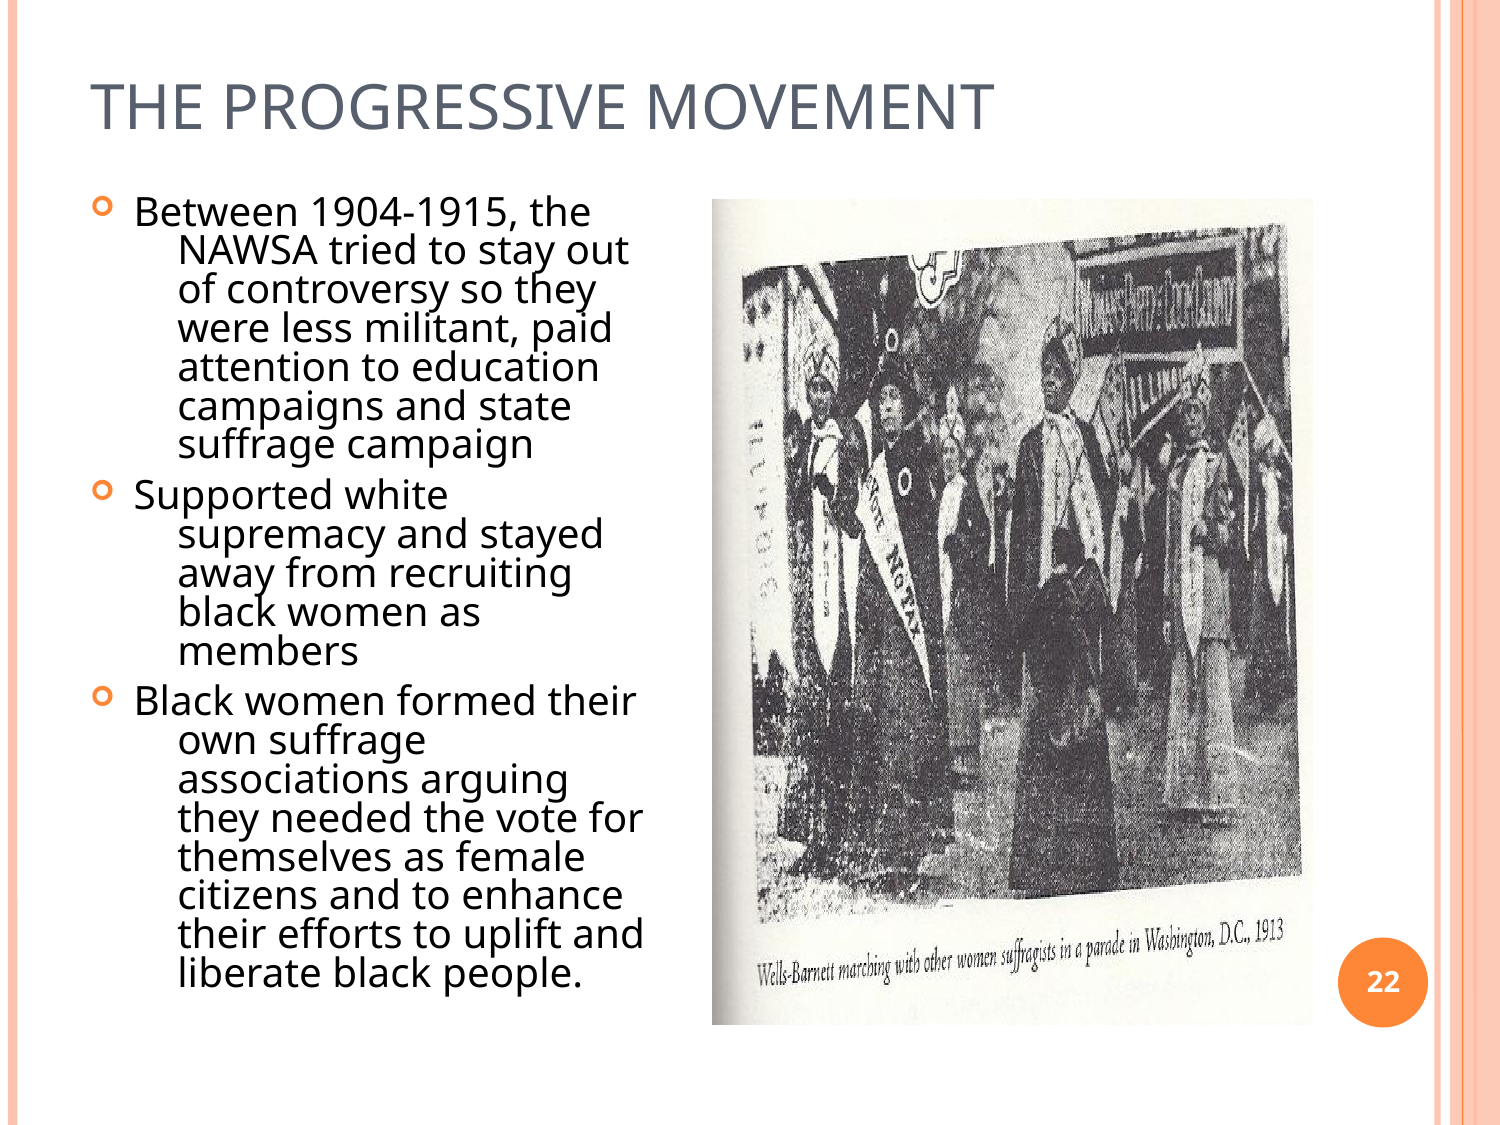

# The Progressive Movement
Between 1904-1915, the NAWSA tried to stay out of controversy so they were less militant, paid attention to education campaigns and state suffrage campaign
Supported white supremacy and stayed away from recruiting black women as members
Black women formed their own suffrage associations arguing they needed the vote for themselves as female citizens and to enhance their efforts to uplift and liberate black people.